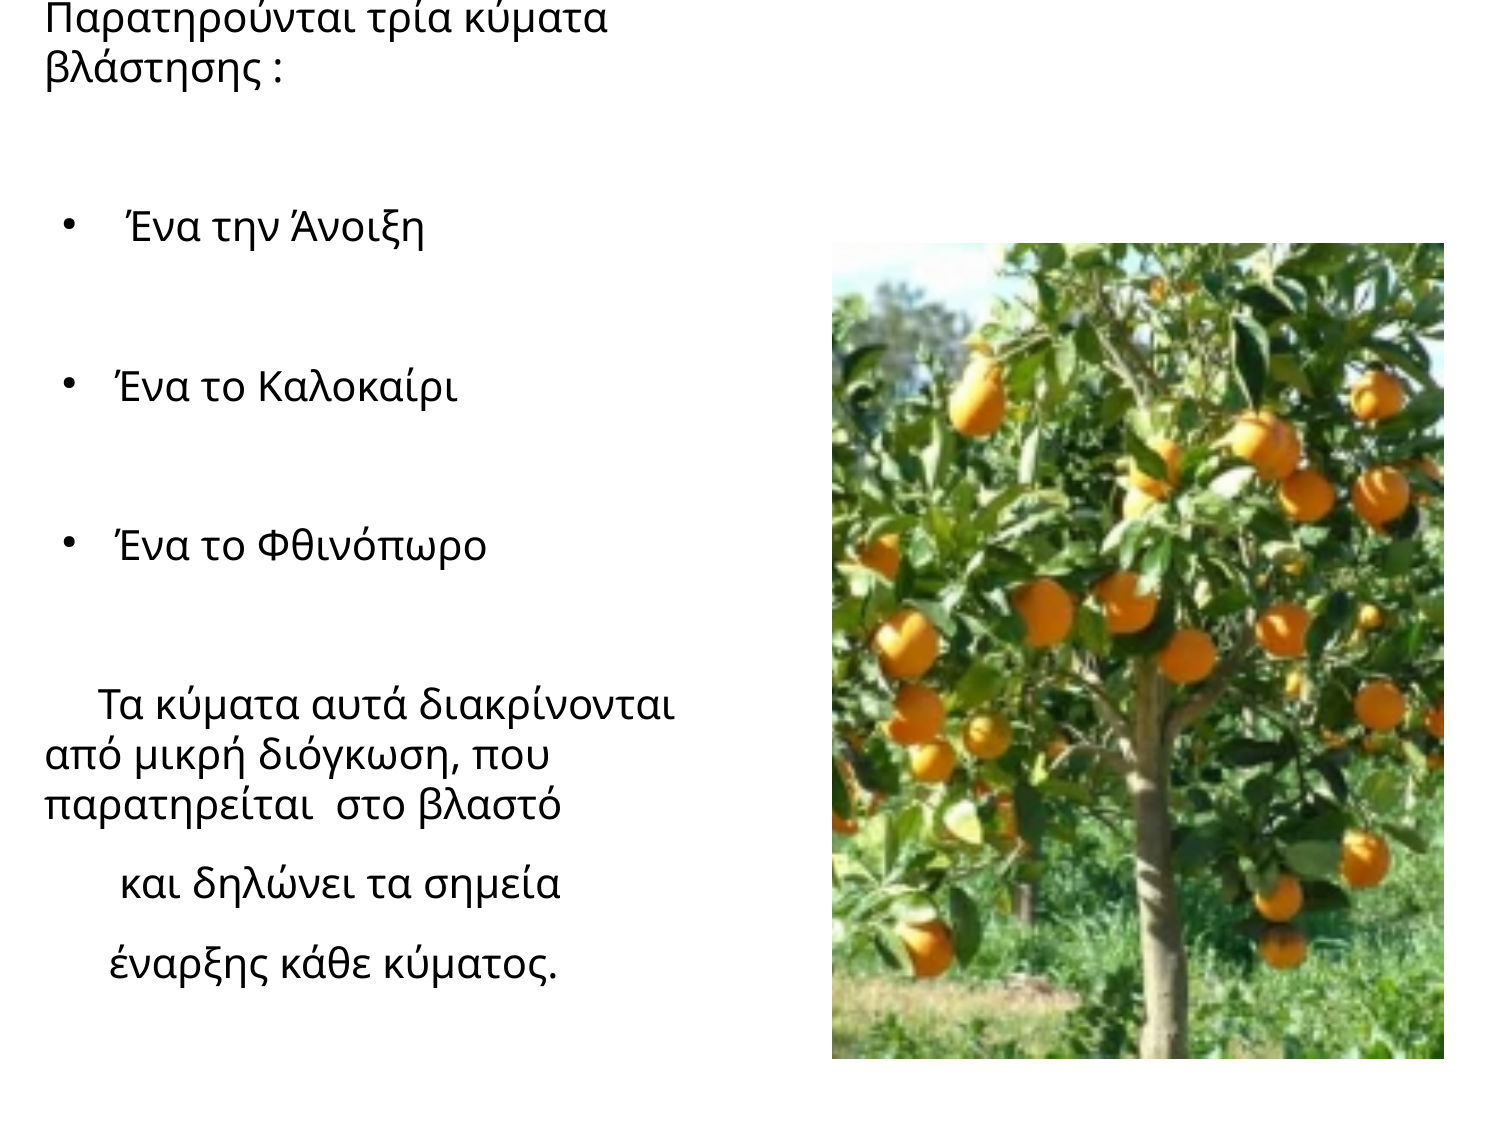

Παρατηρούνται τρία κύματα βλάστησης :
 Ένα την Άνοιξη
Ένα το Καλοκαίρι
Ένα το Φθινόπωρο
 Τα κύματα αυτά διακρίνονται από μικρή διόγκωση, που παρατηρείται στο βλαστό
 και δηλώνει τα σημεία
 έναρξης κάθε κύματος.
# ΒΛΑΣΤΟΣ